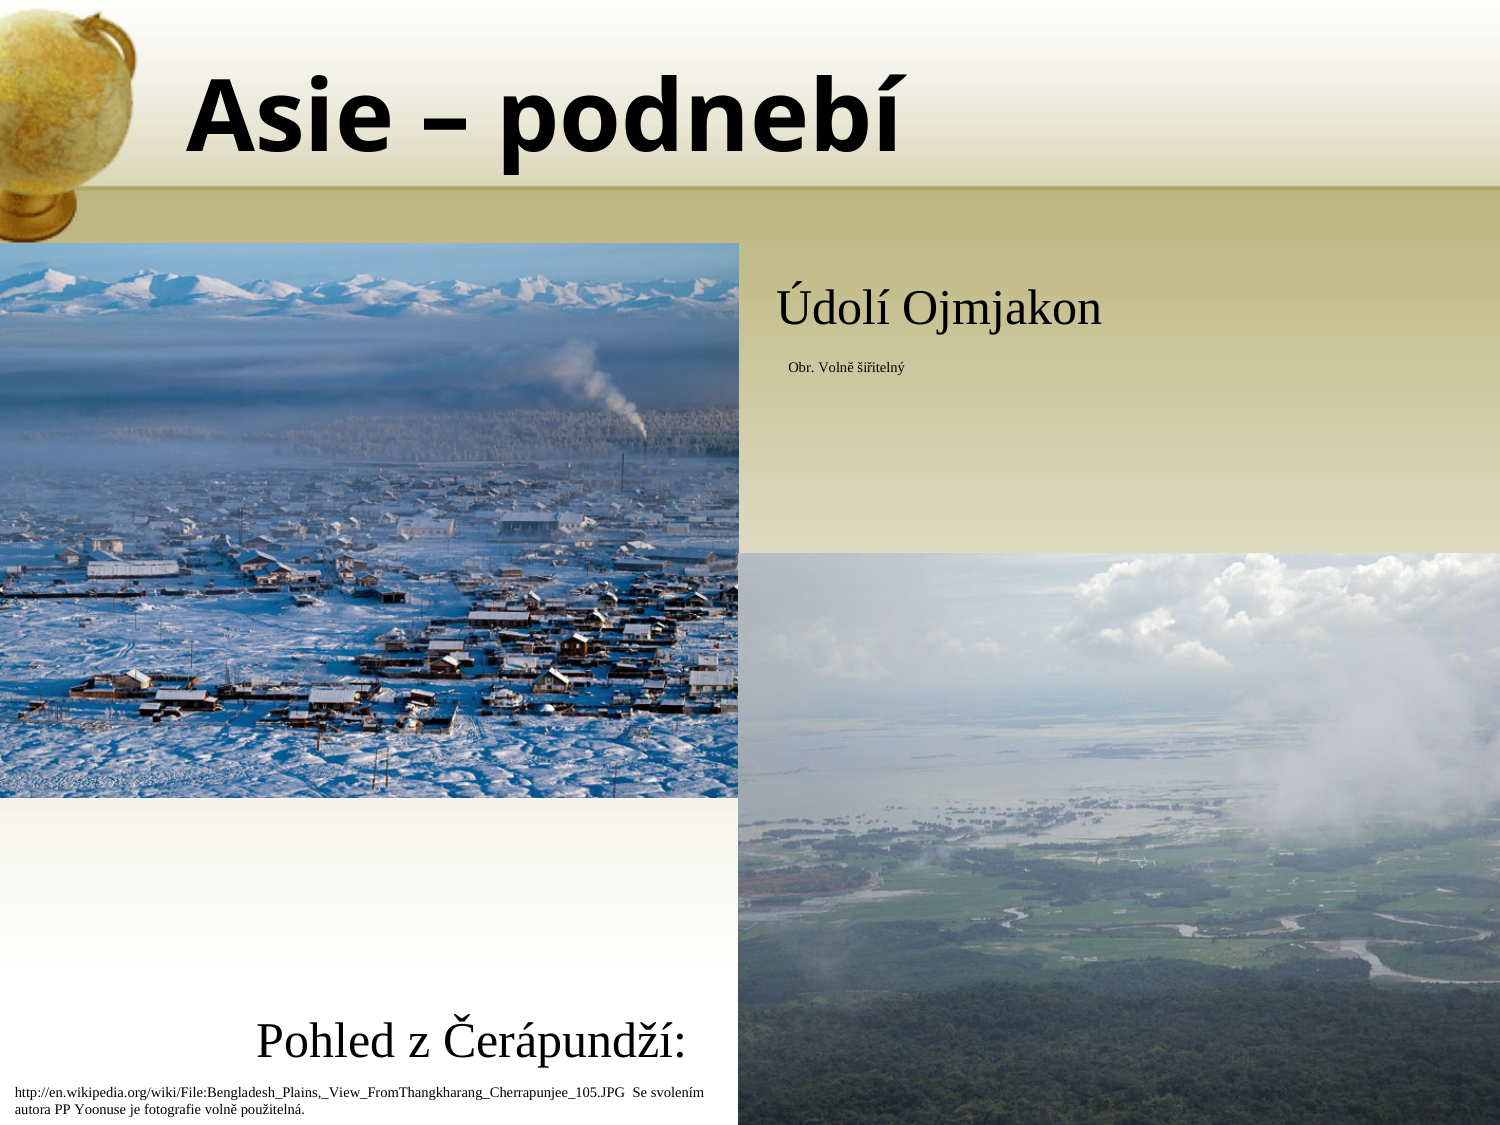

# Asie – podnebí
Údolí Ojmjakon
Obr. Volně šiřitelný
Pohled z Čerápundží:
http://en.wikipedia.org/wiki/File:Bengladesh_Plains,_View_FromThangkharang_Cherrapunjee_105.JPG Se svolením autora PP Yoonuse je fotografie volně použitelná.